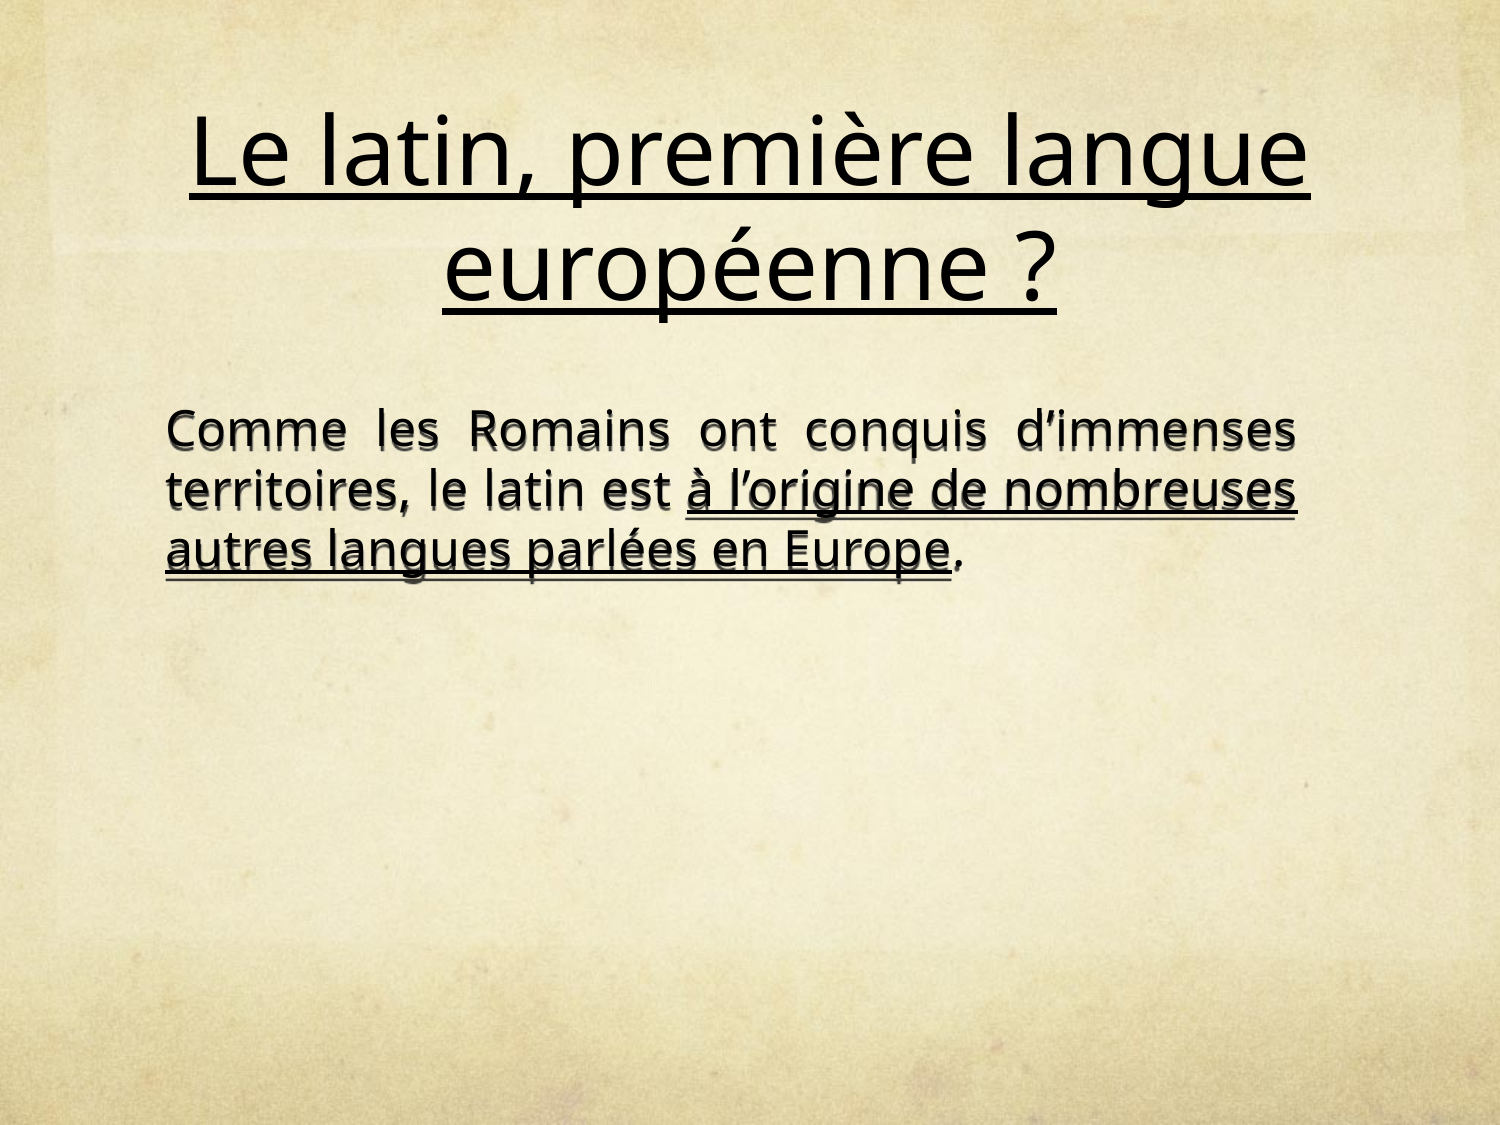

# Le latin, première langue européenne ?
Comme les Romains ont conquis d’immenses territoires, le latin est à l’origine de nombreuses autres langues parlées en Europe.